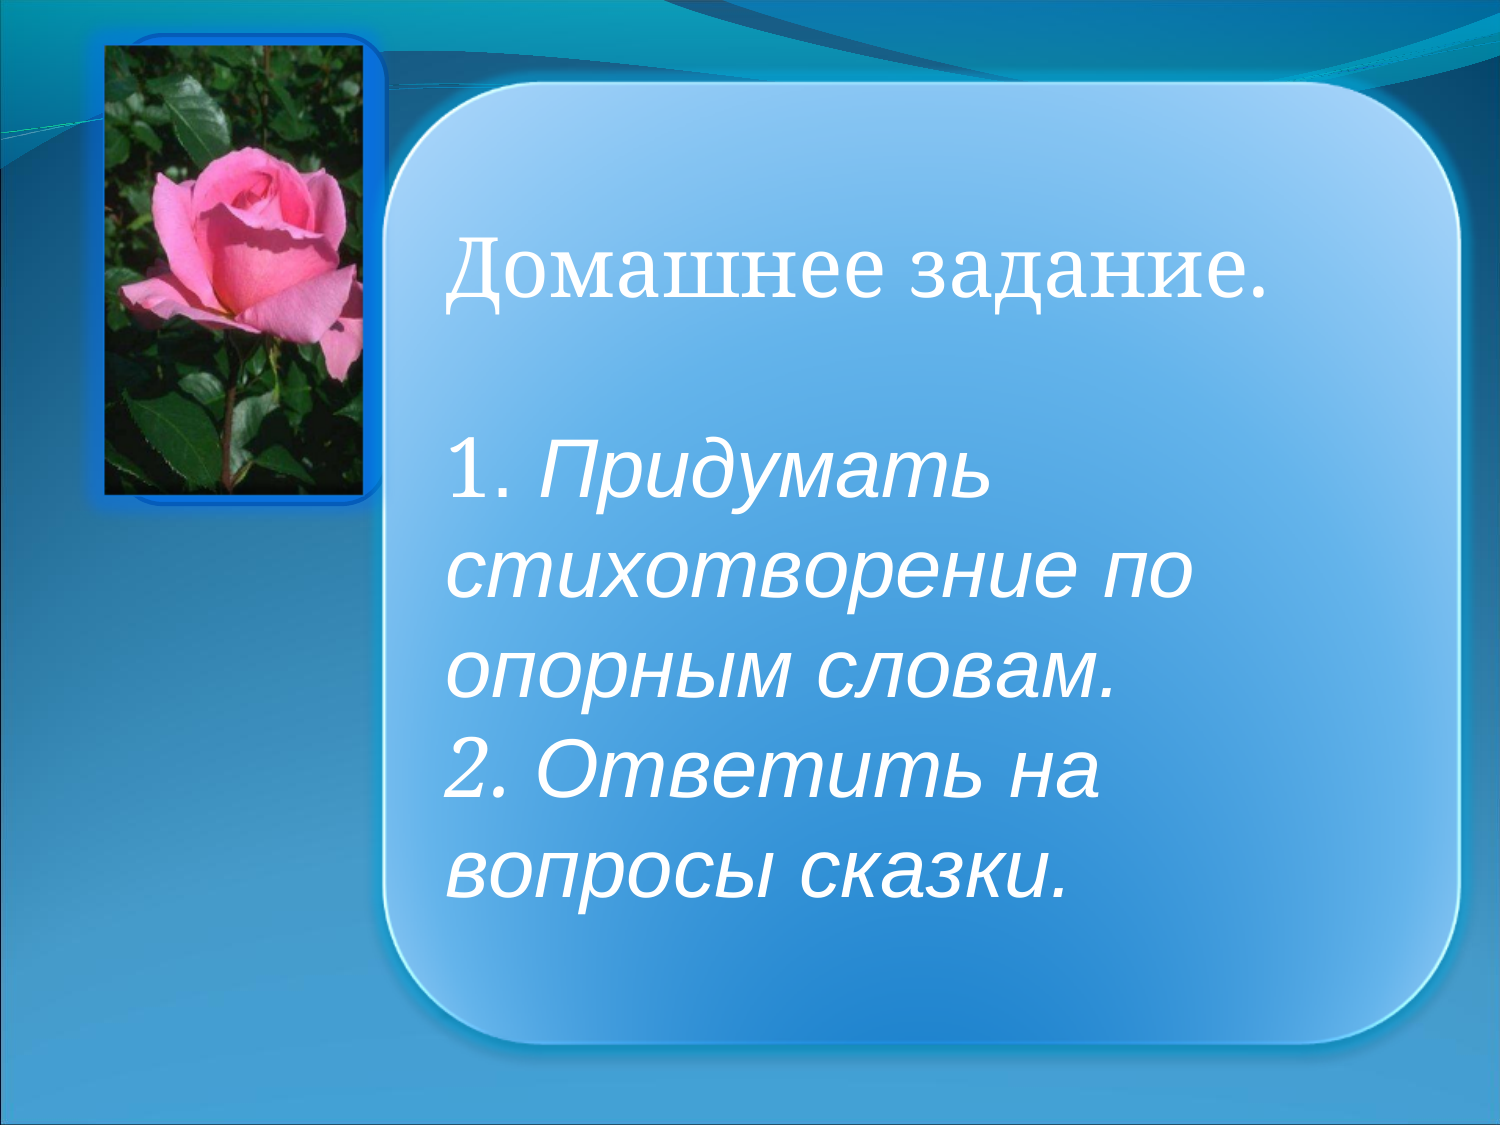

Домашнее задание.
1. Придумать стихотворение по опорным словам.
2. Ответить на вопросы сказки.